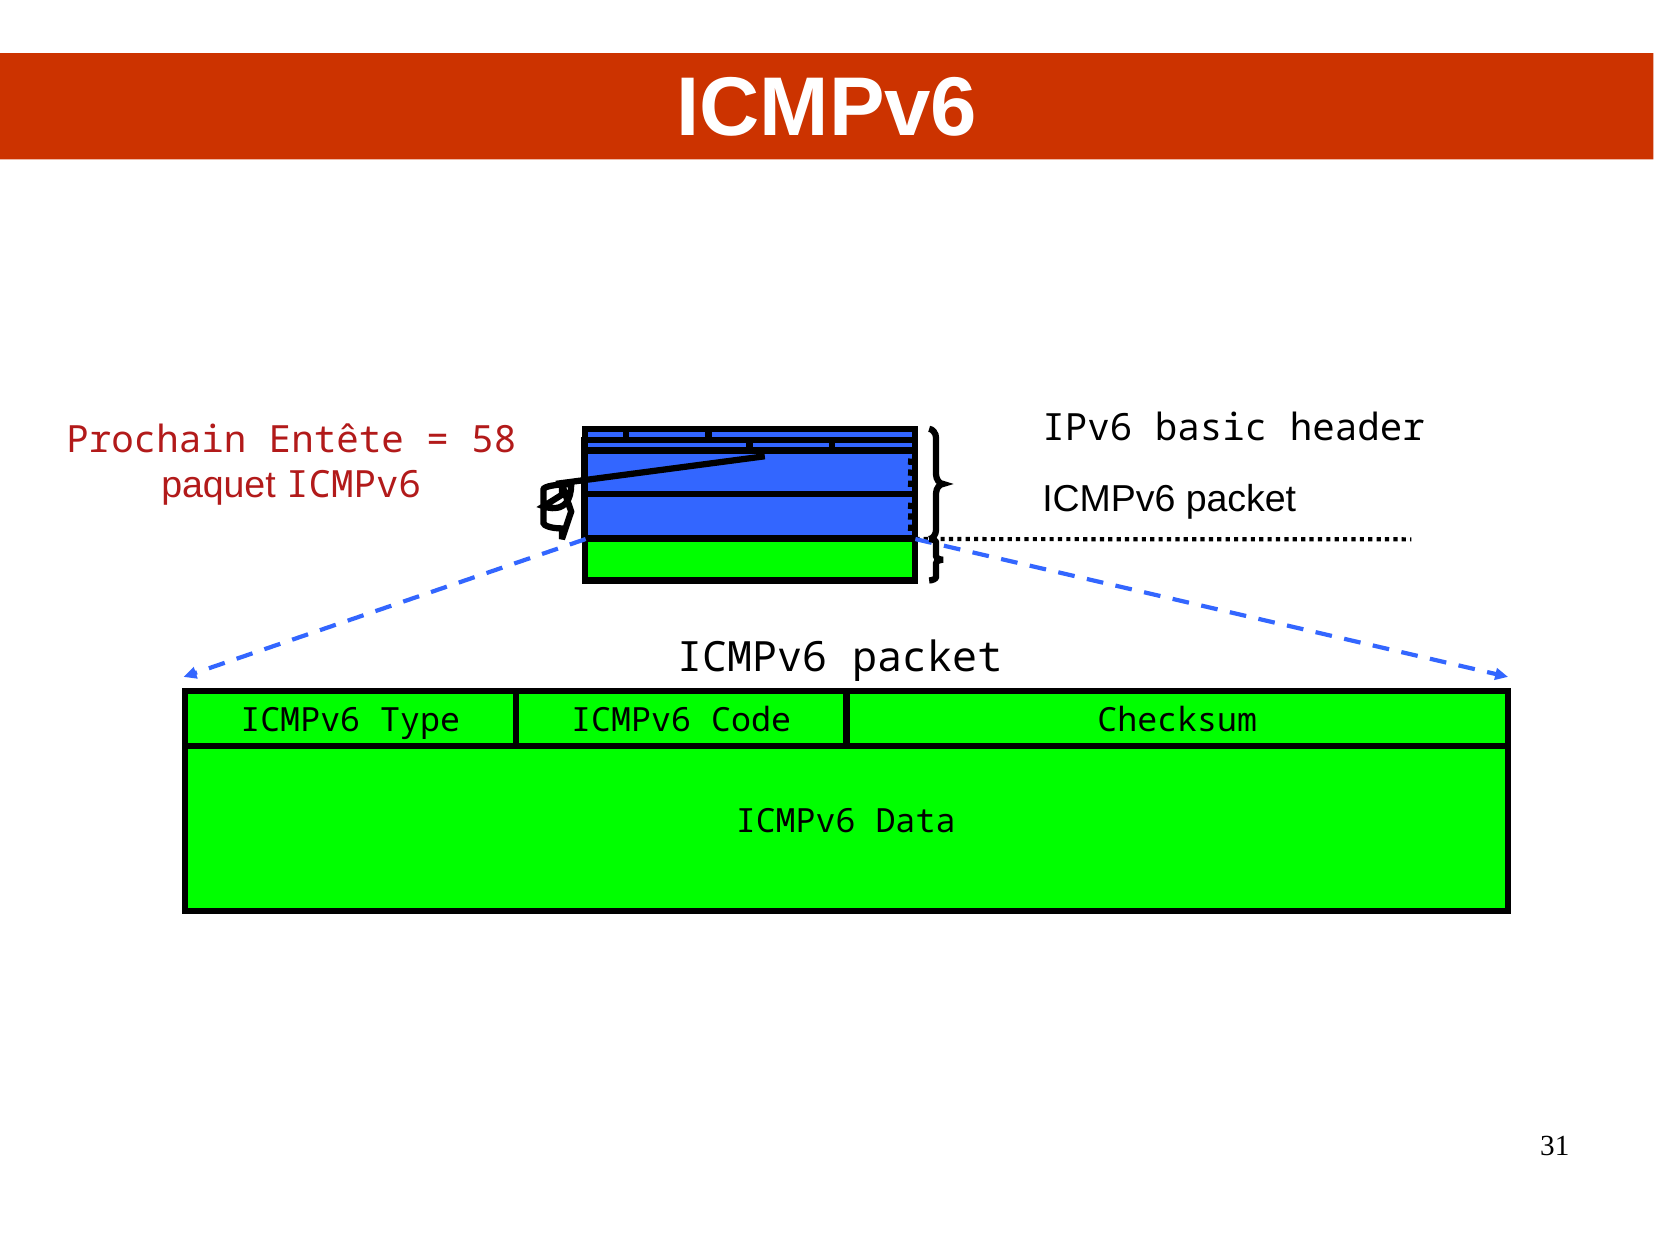

# ICMPv6
IPv6 basic header
ICMPv6 packet
Prochain Entête = 58 paquet ICMPv6
ICMPv6 packet
ICMPv6 Type
ICMPv6 Code
Checksum
ICMPv6 Data